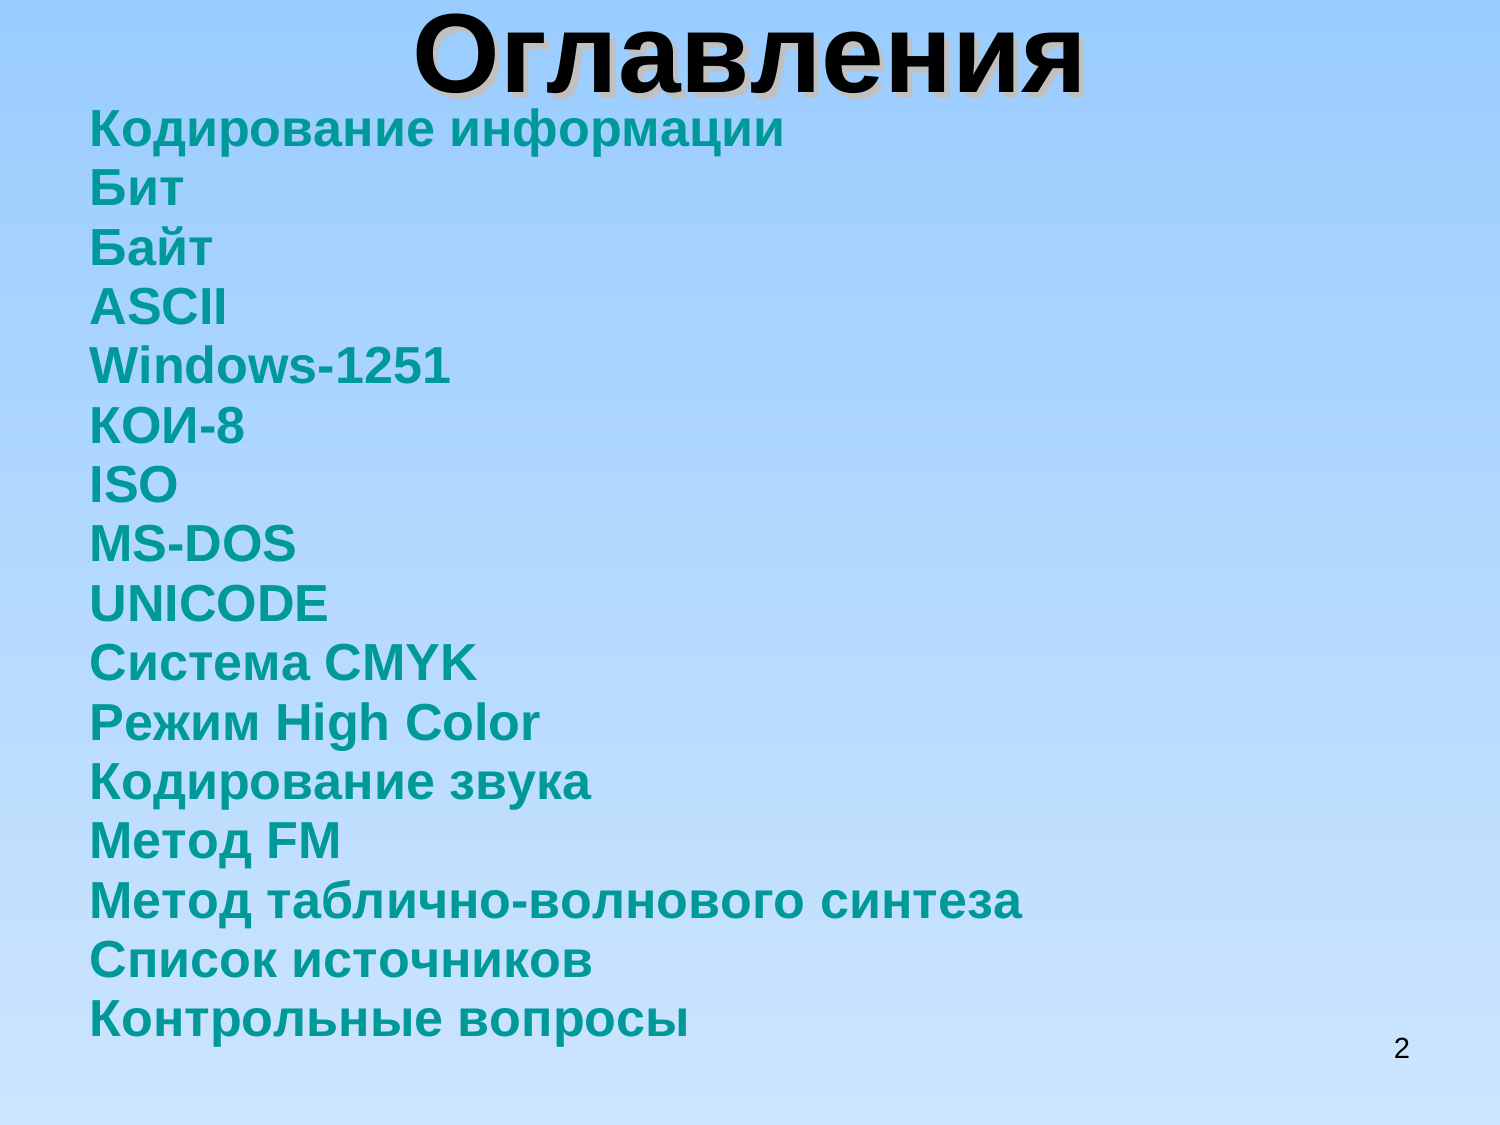

# Оглавления
Кодирование информации
Бит
Байт
ASCII
Windows-1251
КОИ-8
ISO
MS-DOS
UNICODE
Система CMYK
Режим High Color
Кодирование звука
Метод FM
Метод таблично-волнового синтеза
Список источников
Контрольные вопросы
2